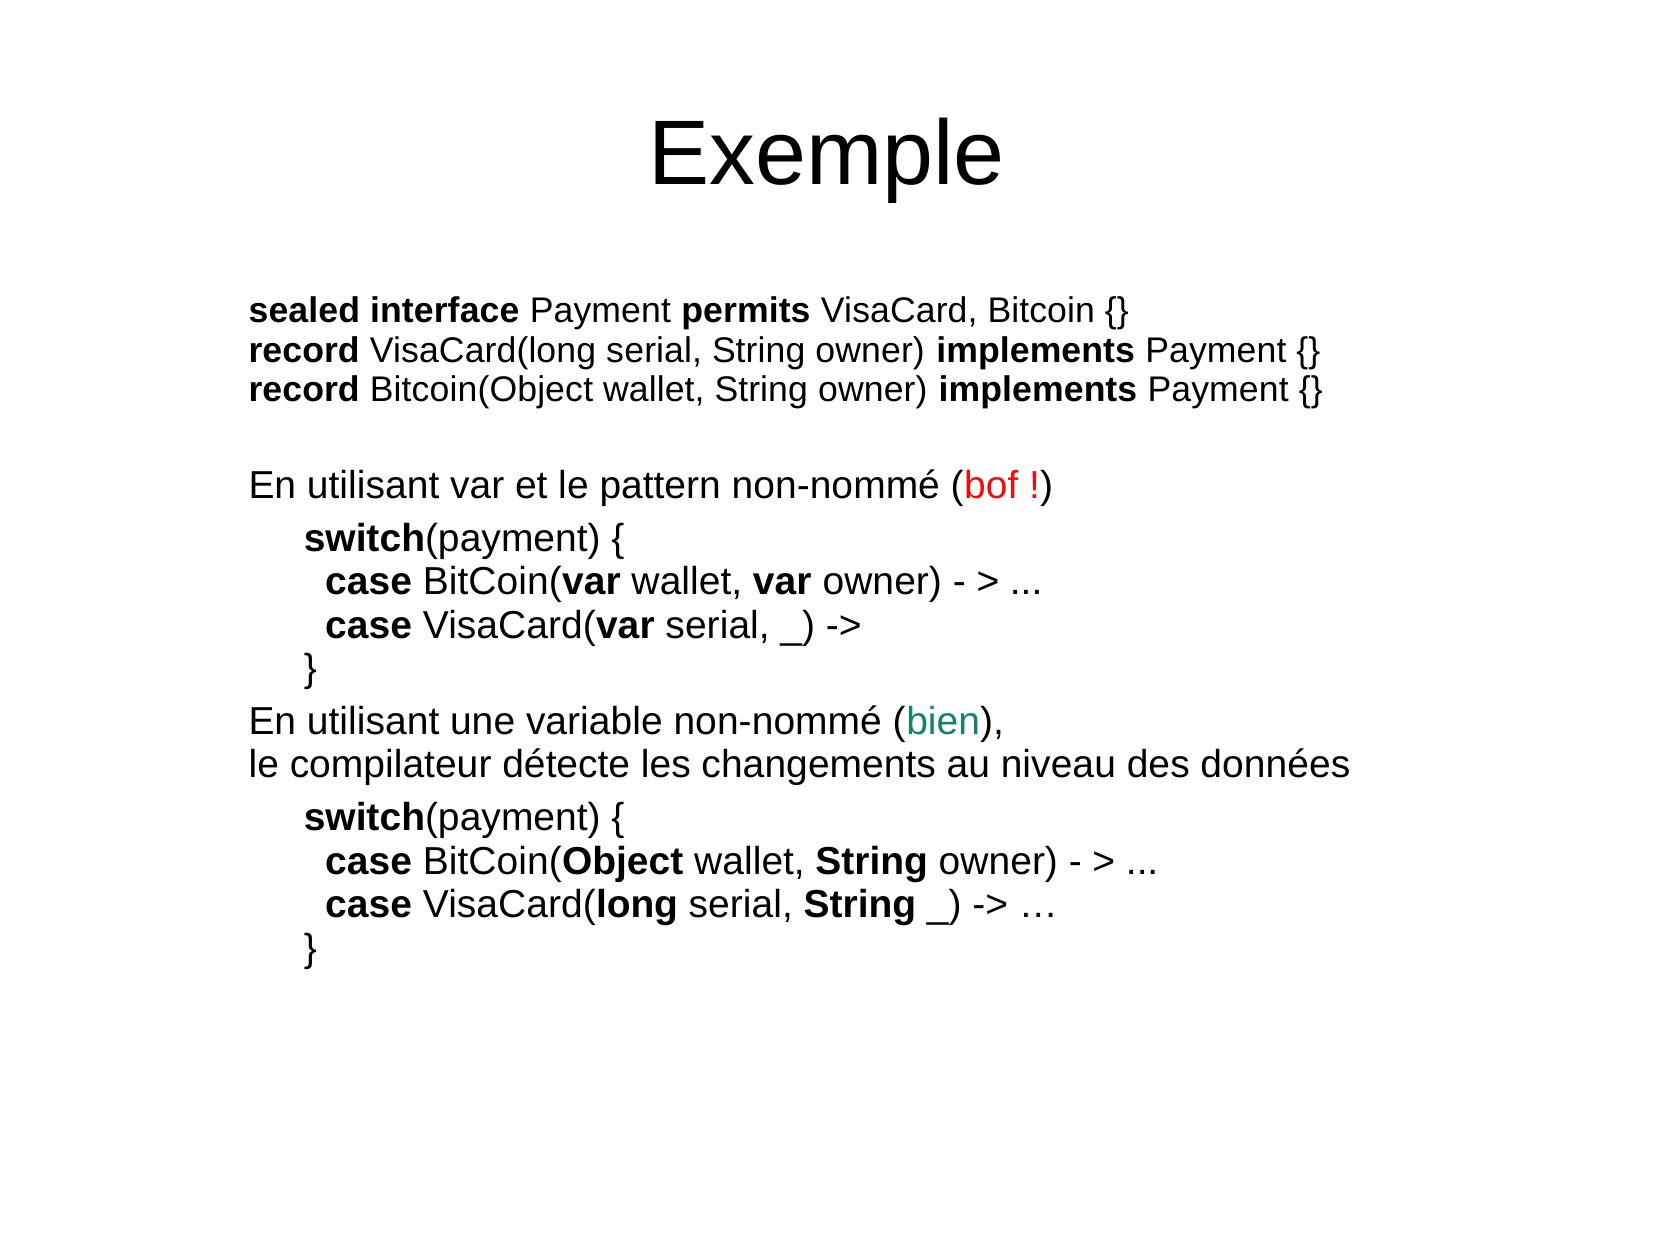

# Exemple
sealed interface Payment permits VisaCard, Bitcoin {}
record VisaCard(long serial, String owner) implements Payment {}
record Bitcoin(Object wallet, String owner) implements Payment {}
En utilisant var et le pattern non-nommé (bof !)
switch(payment) {
 case BitCoin(var wallet, var owner) - > ...
 case VisaCard(var serial, _) ->
}
En utilisant une variable non-nommé (bien),
le compilateur détecte les changements au niveau des données
switch(payment) {
 case BitCoin(Object wallet, String owner) - > ...
 case VisaCard(long serial, String _) -> …
}